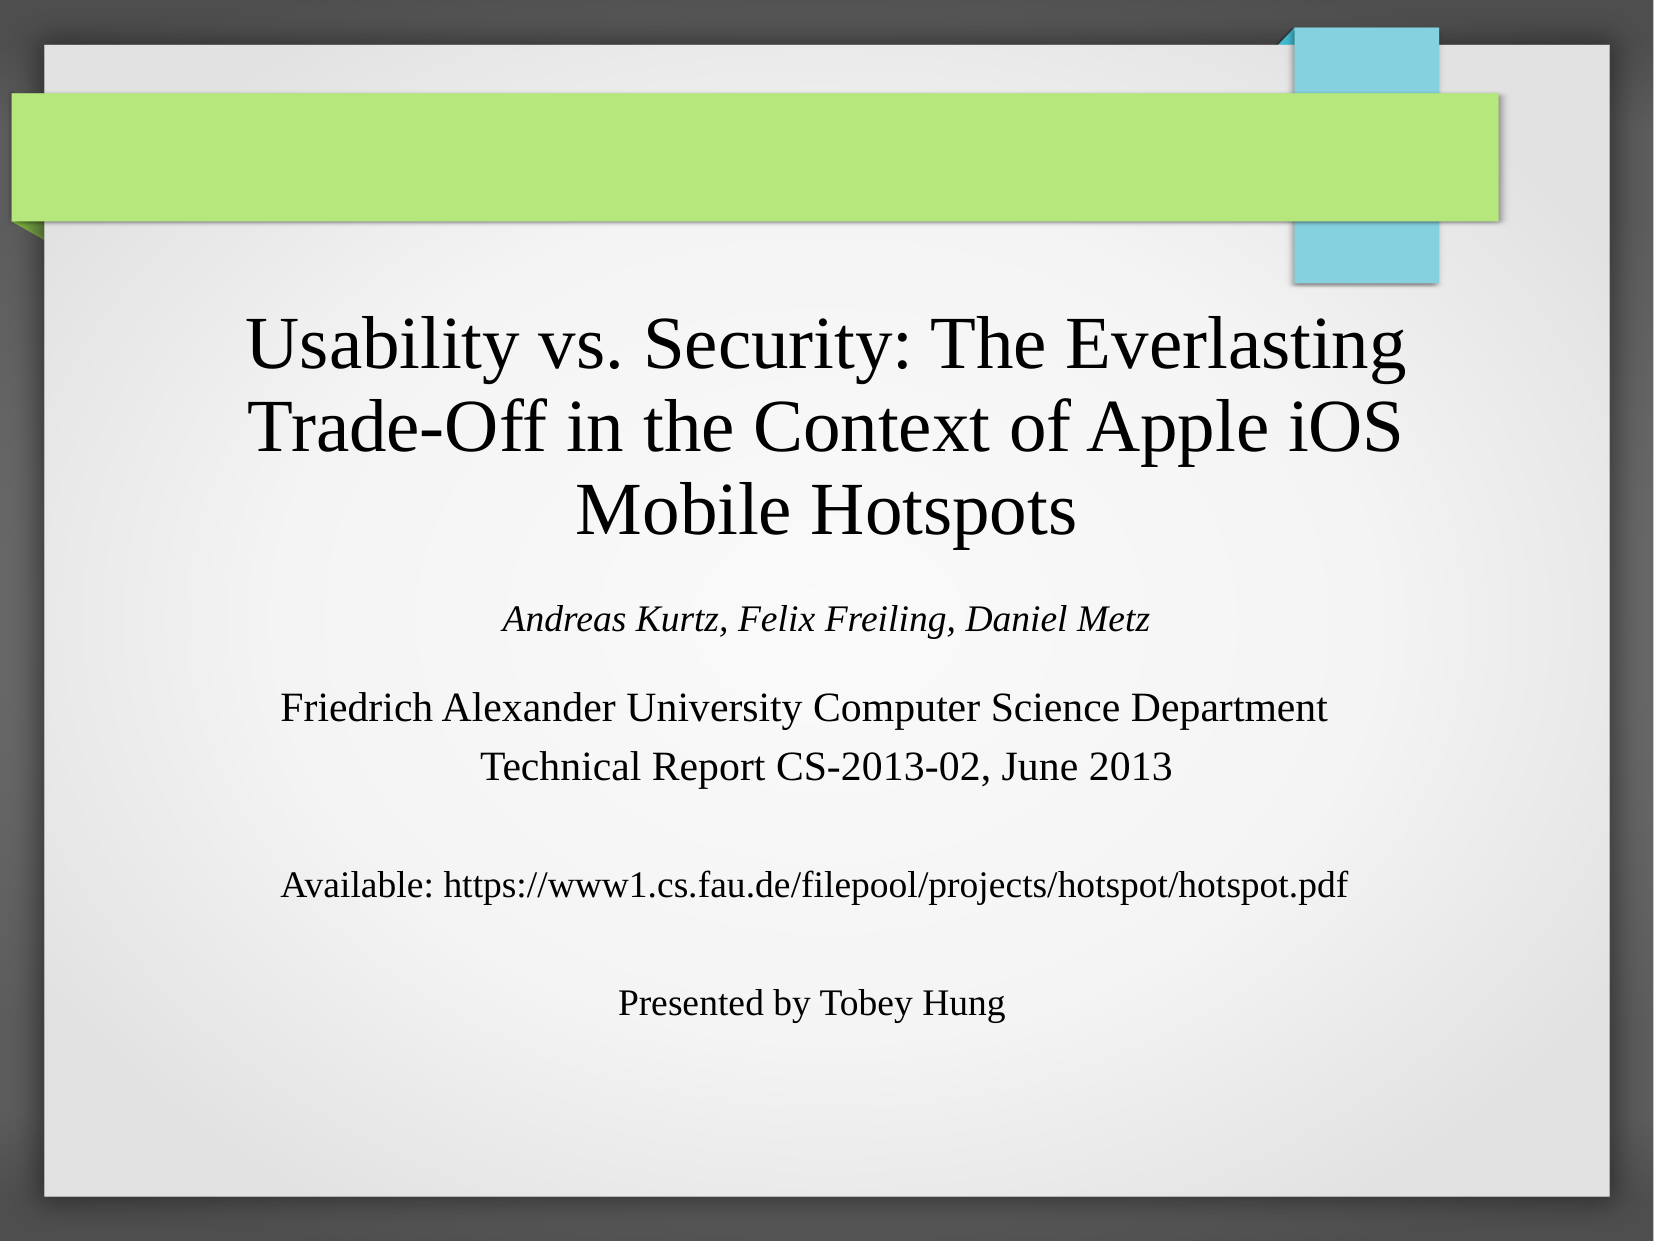

Usability vs. Security: The Everlasting Trade-Off in the Context of Apple iOS Mobile Hotspots
Andreas Kurtz, Felix Freiling, Daniel Metz
Friedrich Alexander University Computer Science Department
Technical Report CS-2013-02, June 2013
Available: https://www1.cs.fau.de/filepool/projects/hotspot/hotspot.pdf
Presented by Tobey Hung